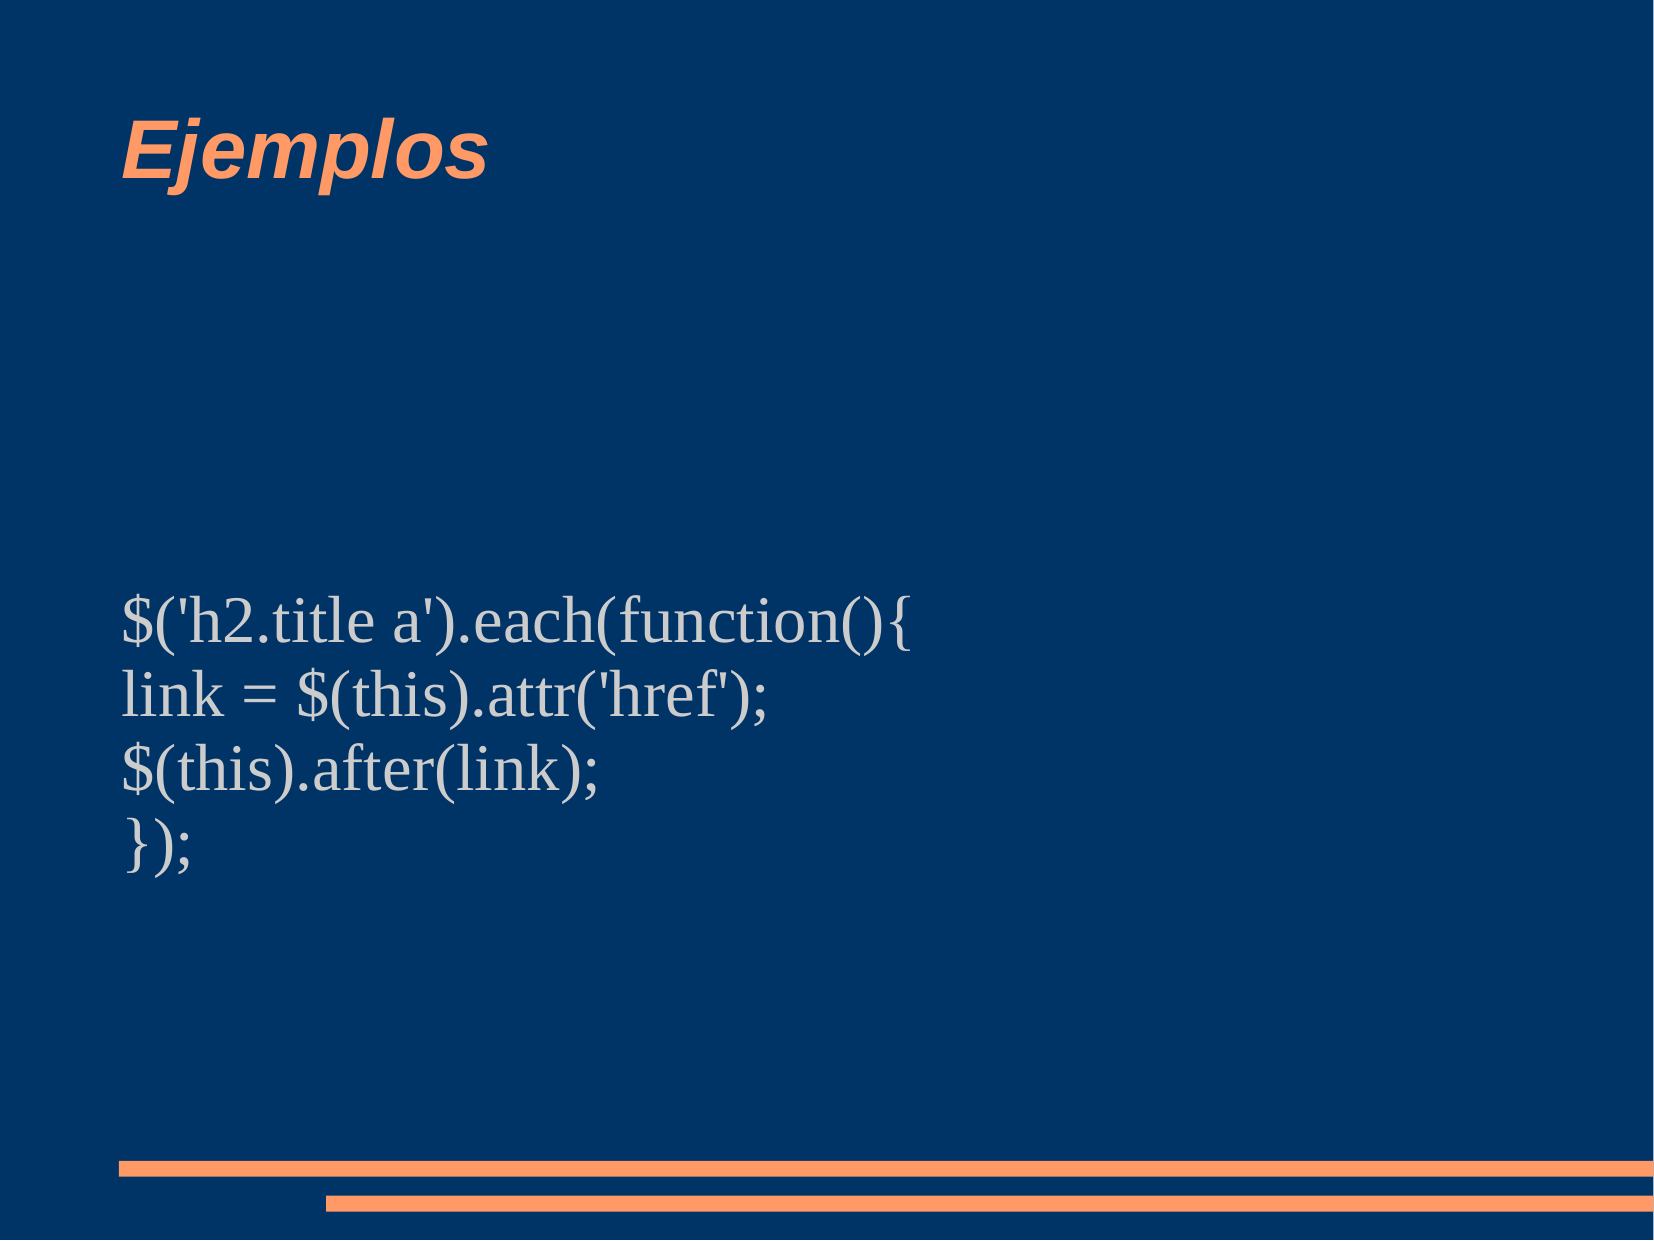

# Ejemplos
$('h2.title a').each(function(){
link = $(this).attr('href');
$(this).after(link);
});